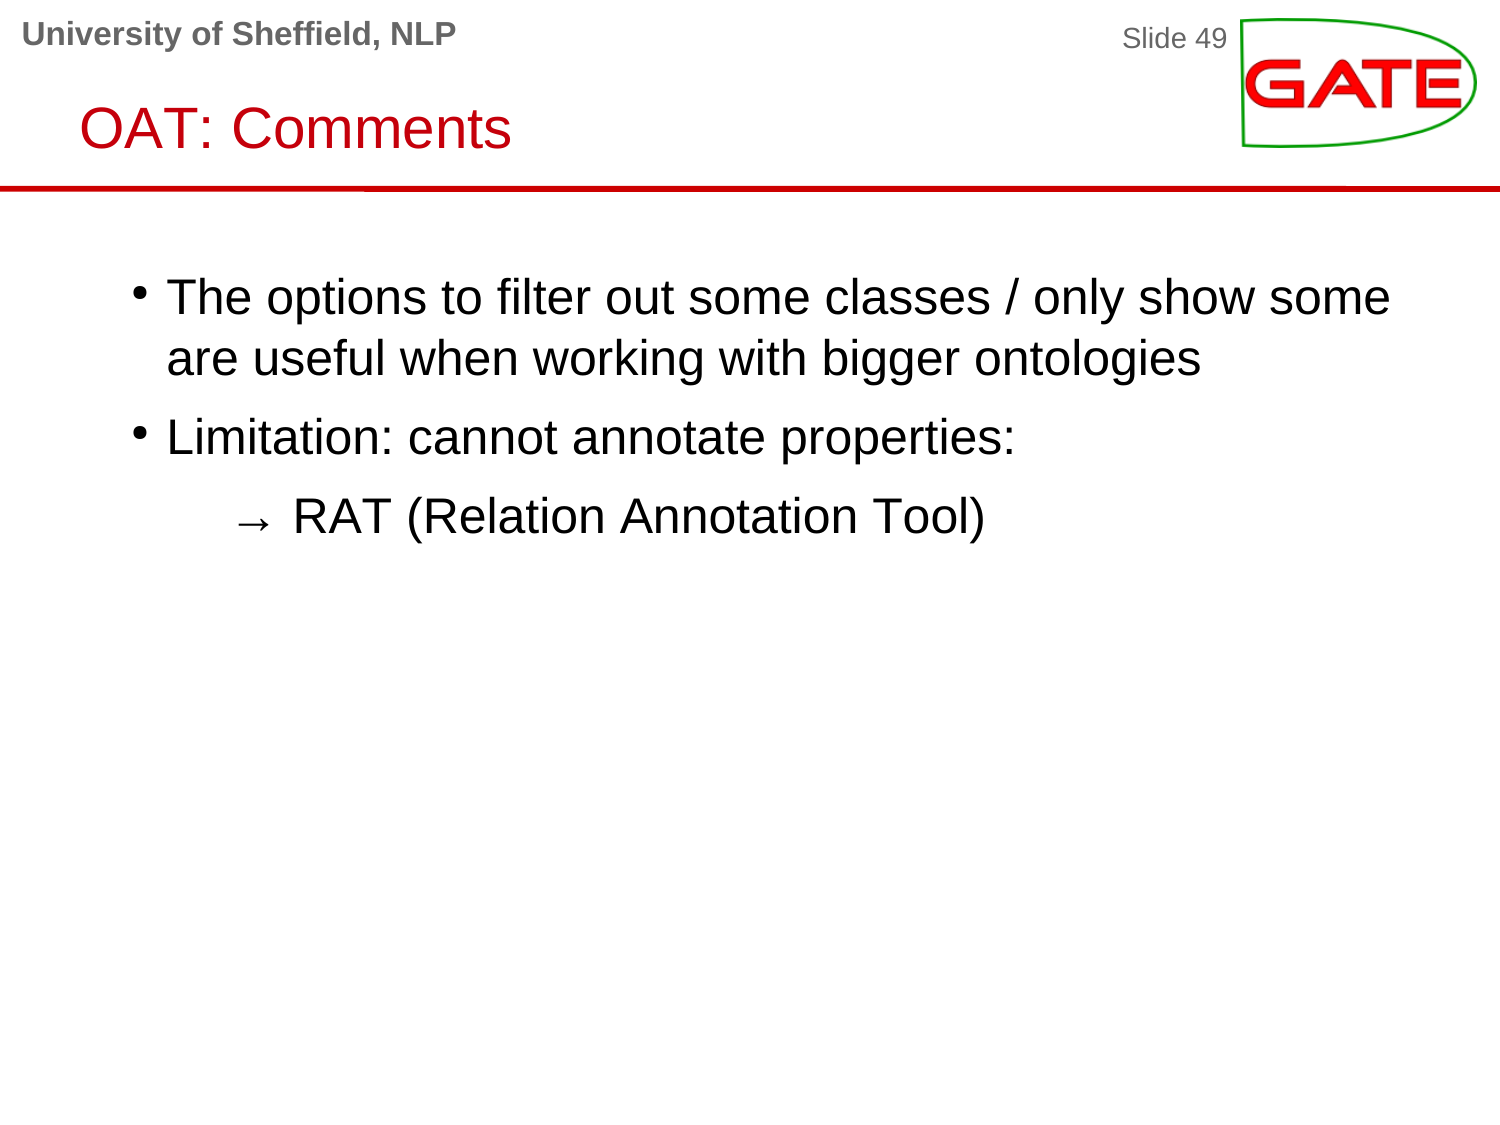

49
# OAT: Comments
The options to filter out some classes / only show some are useful when working with bigger ontologies
Limitation: cannot annotate properties:
→ RAT (Relation Annotation Tool)